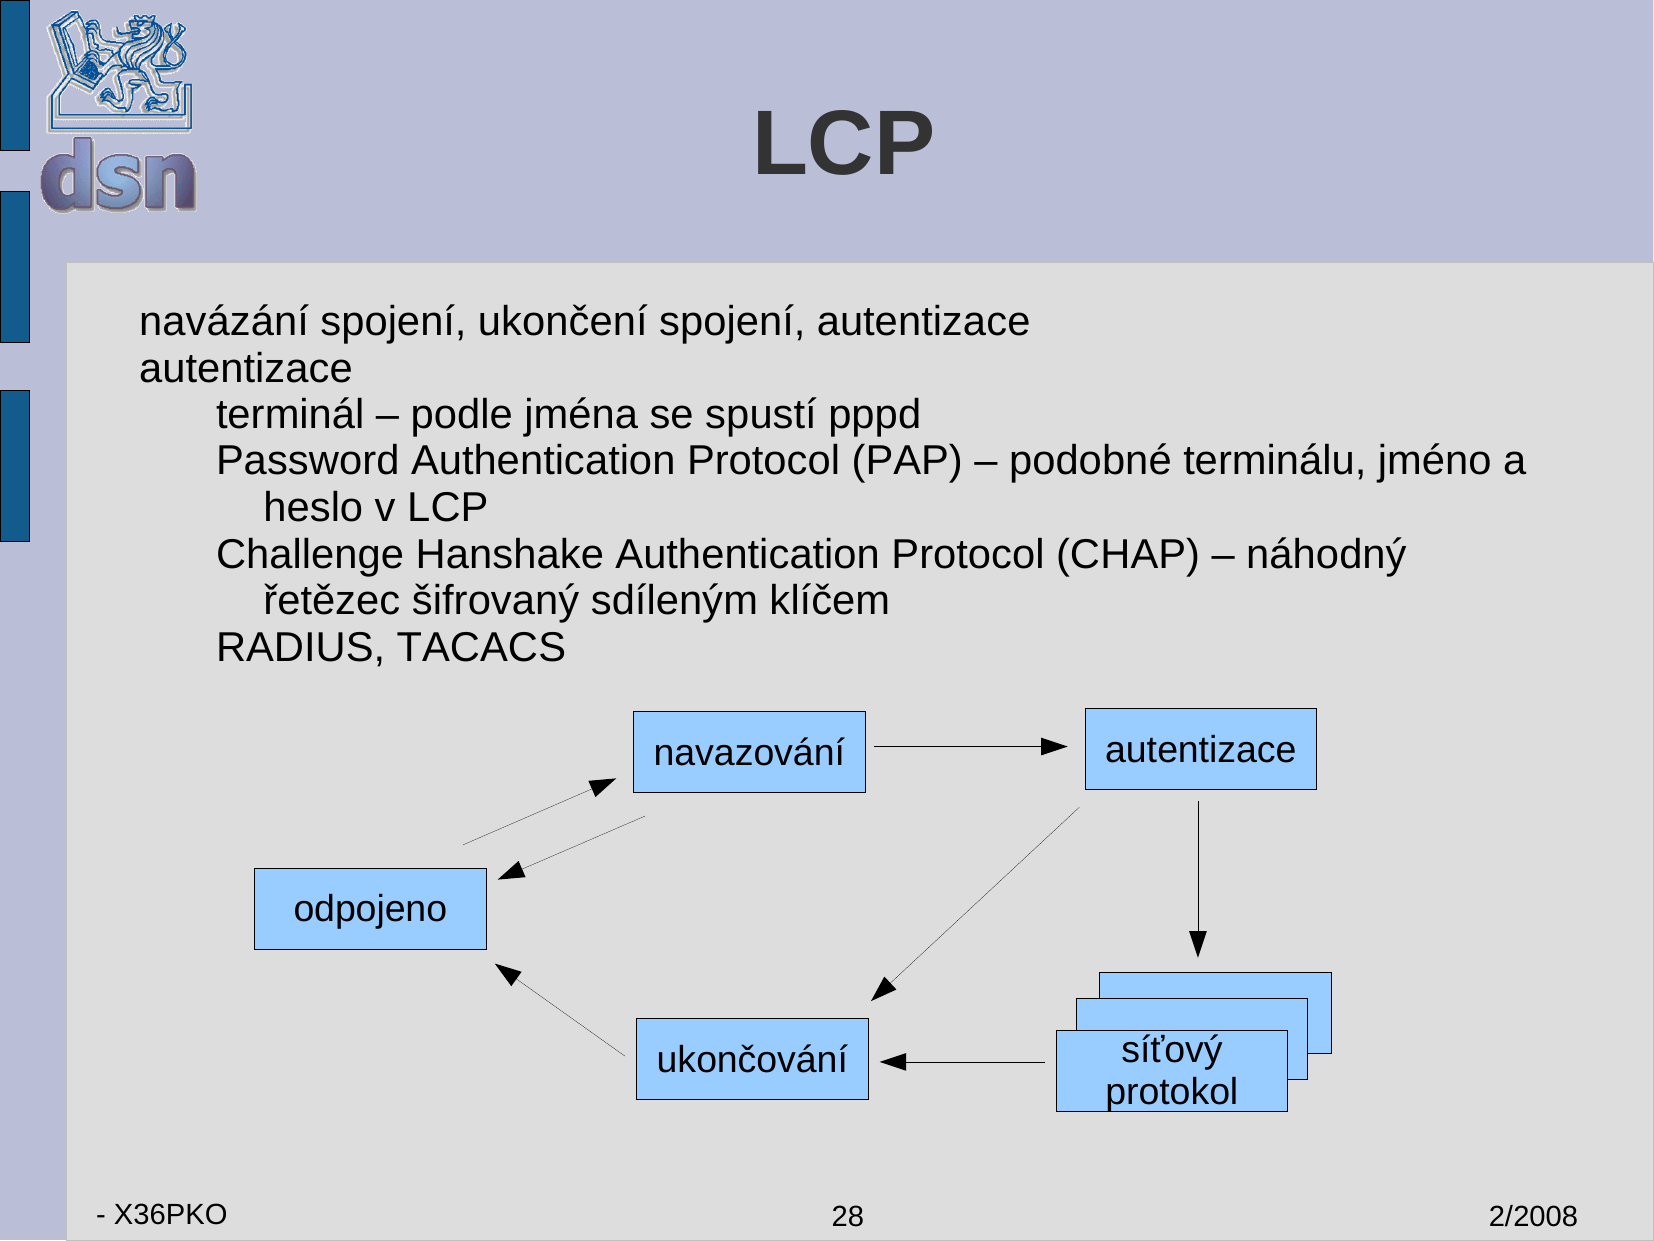

# LCP
navázání spojení, ukončení spojení, autentizace
autentizace
terminál – podle jména se spustí pppd
Password Authentication Protocol (PAP) – podobné terminálu, jméno a heslo v LCP
Challenge Hanshake Authentication Protocol (CHAP) – náhodný řetězec šifrovaný sdíleným klíčem
RADIUS, TACACS
autentizace
navazování
odpojeno
ukončování
síťový
protokol